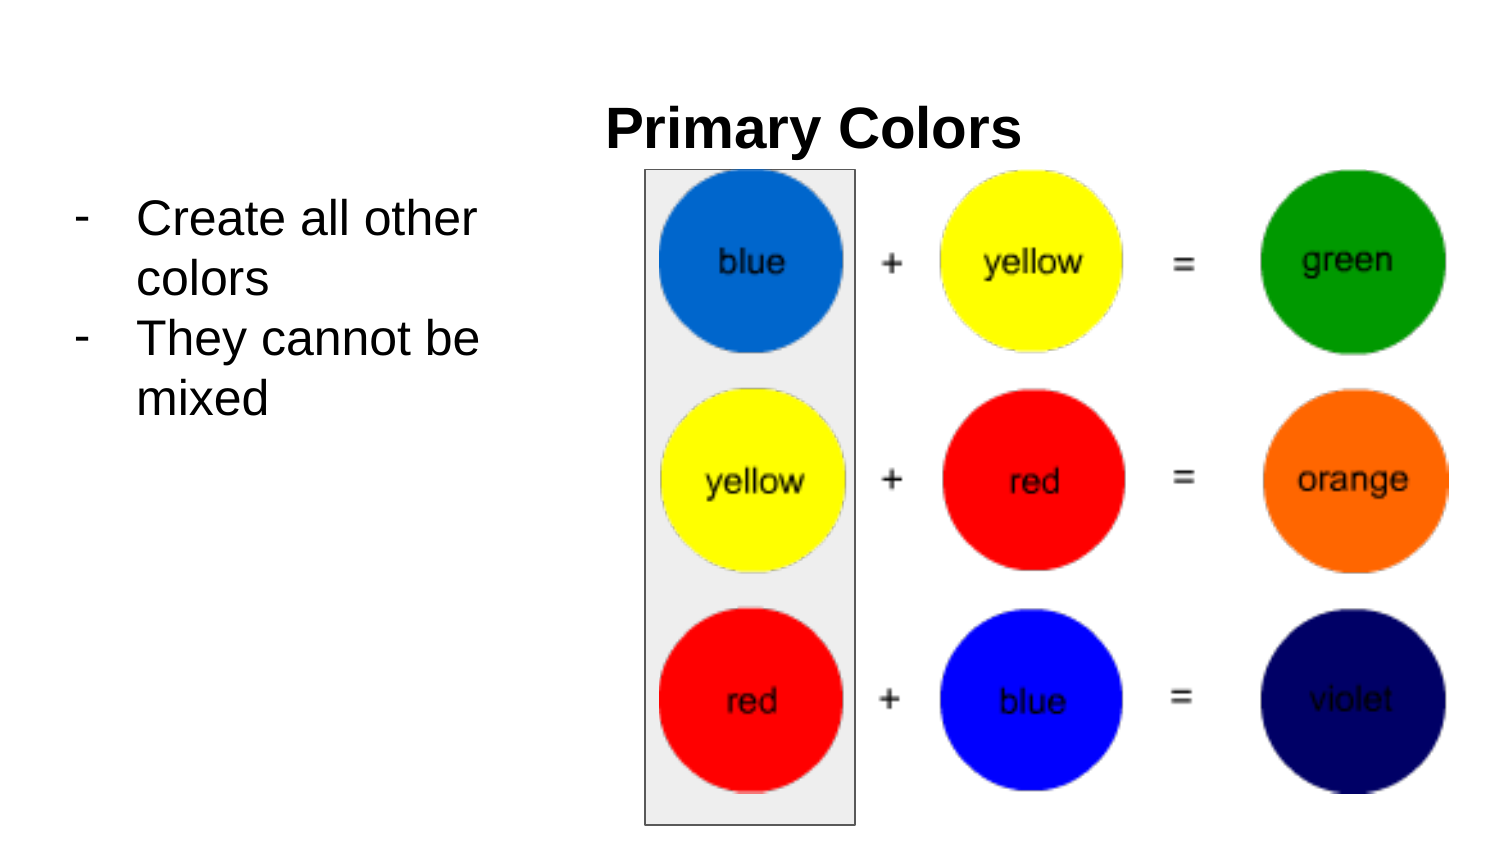

# Primary Colors
Create all other colors
They cannot be mixed